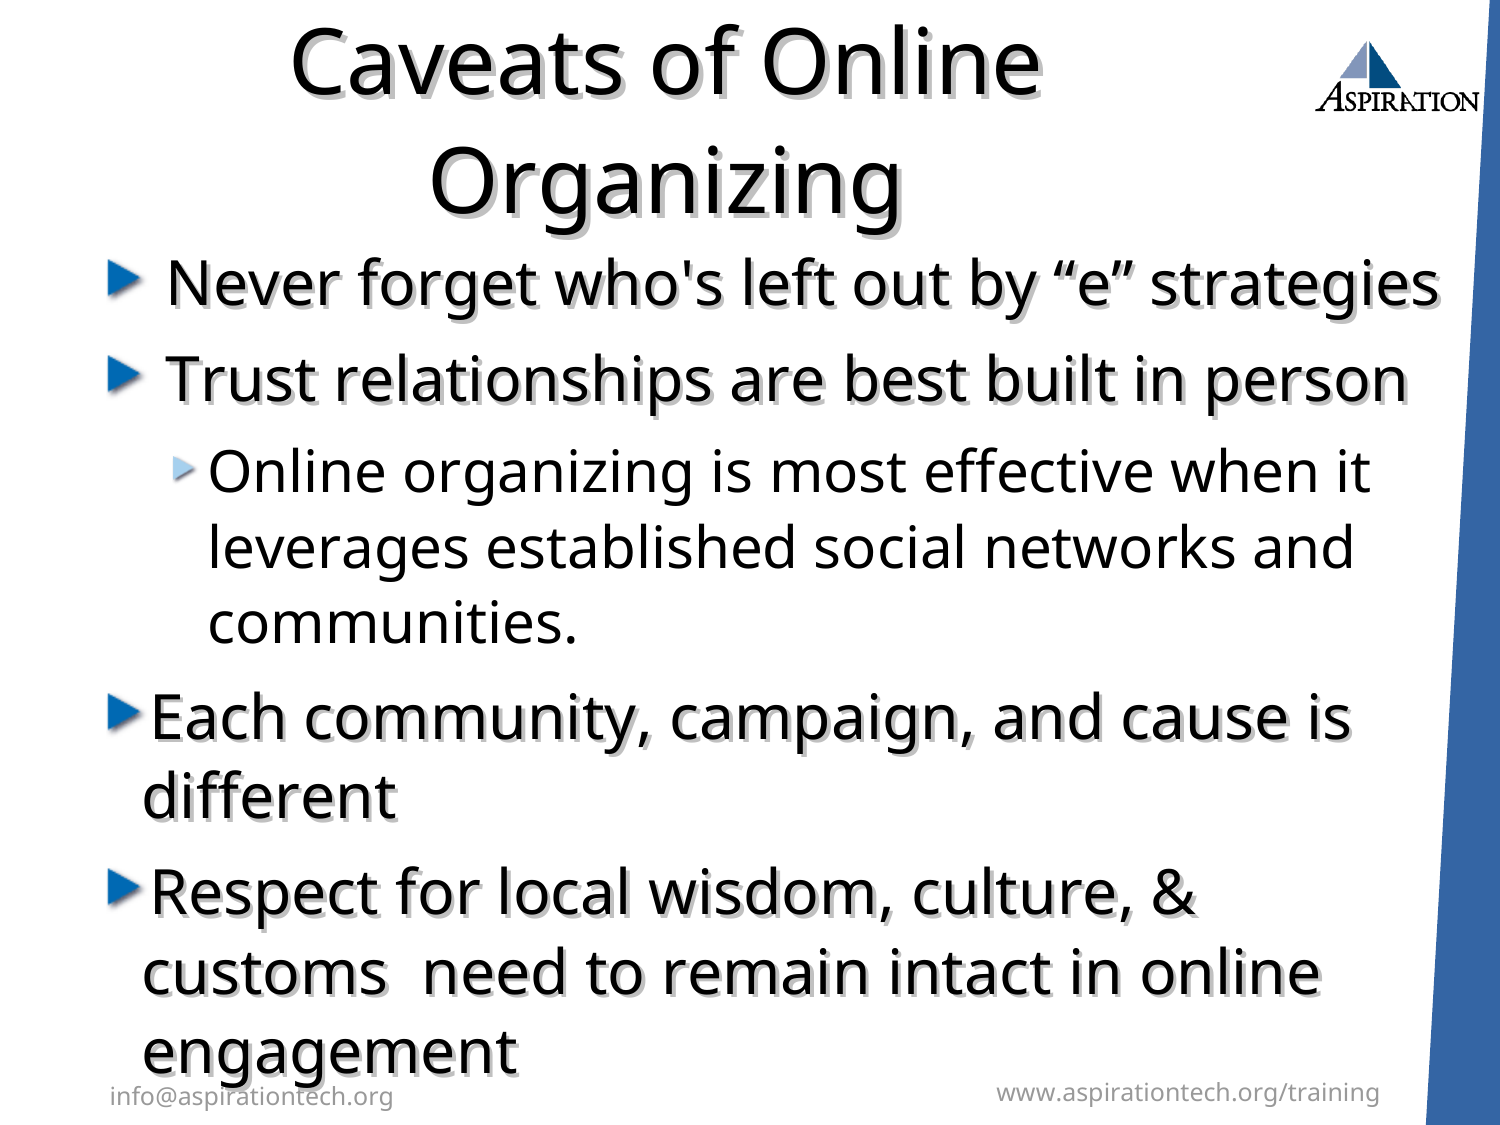

# Caveats of Online Organizing
 Never forget who's left out by “e” strategies
 Trust relationships are best built in person
Online organizing is most effective when it leverages established social networks and communities.
Each community, campaign, and cause is different
Respect for local wisdom, culture, & customs need to remain intact in online engagement